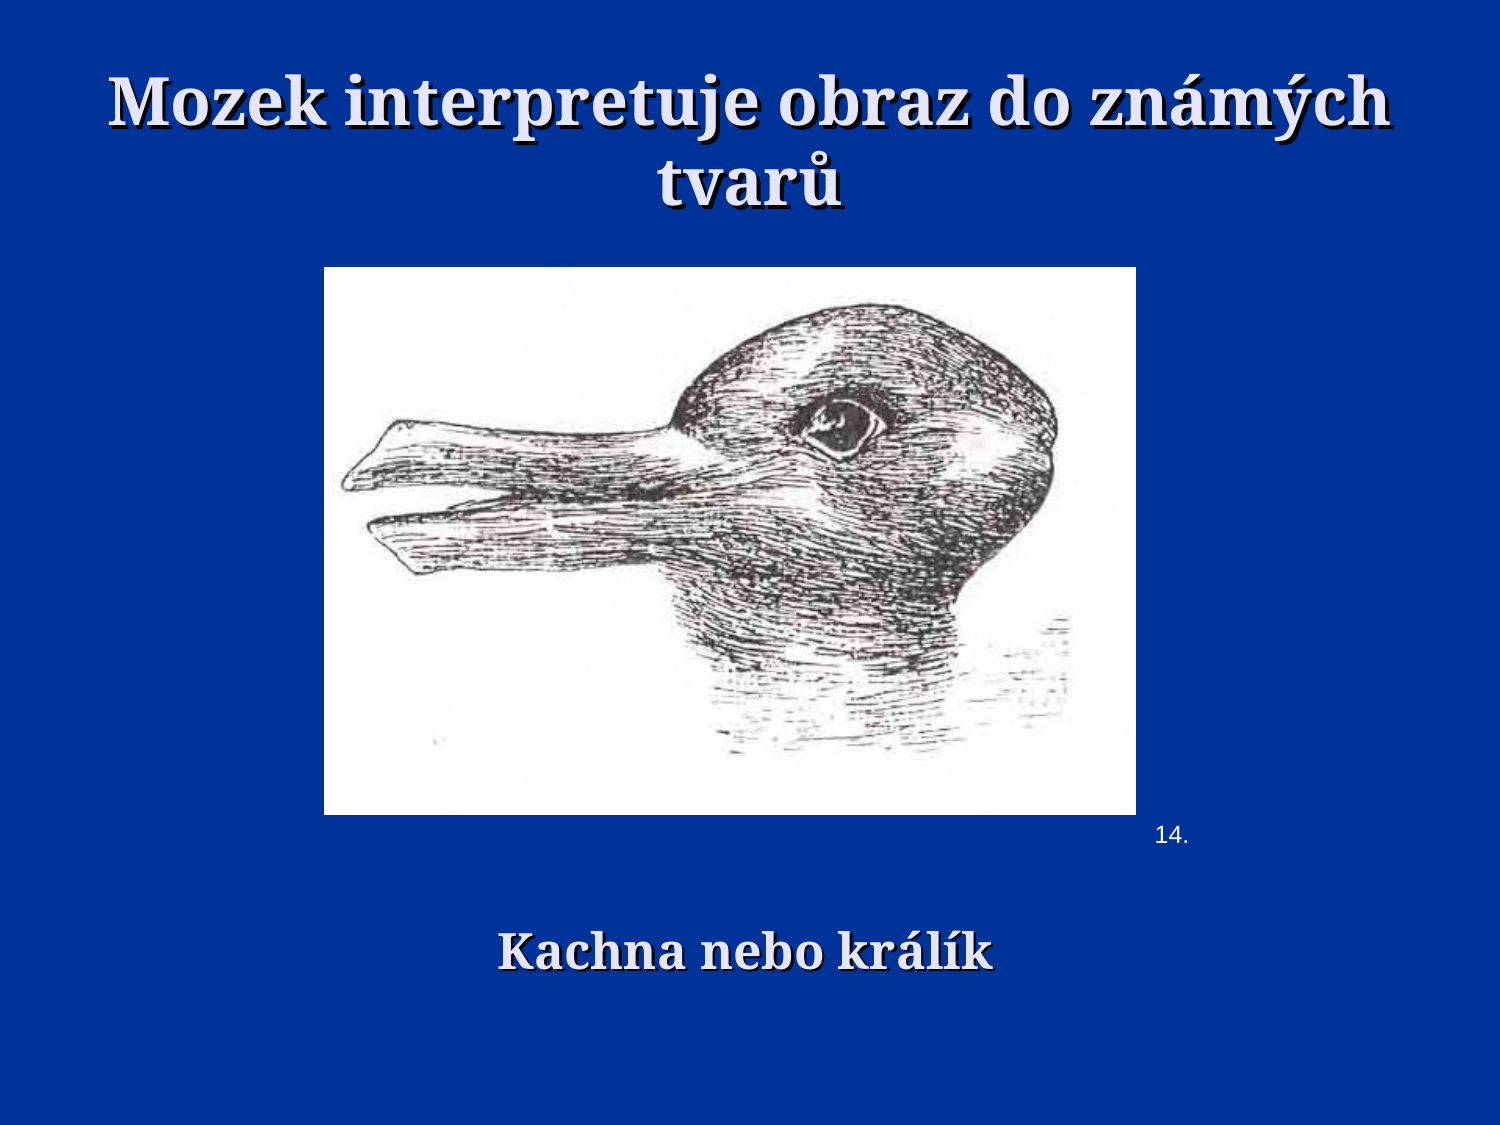

# Mozek interpretuje obraz do známých tvarů
14.
Kachna nebo králík